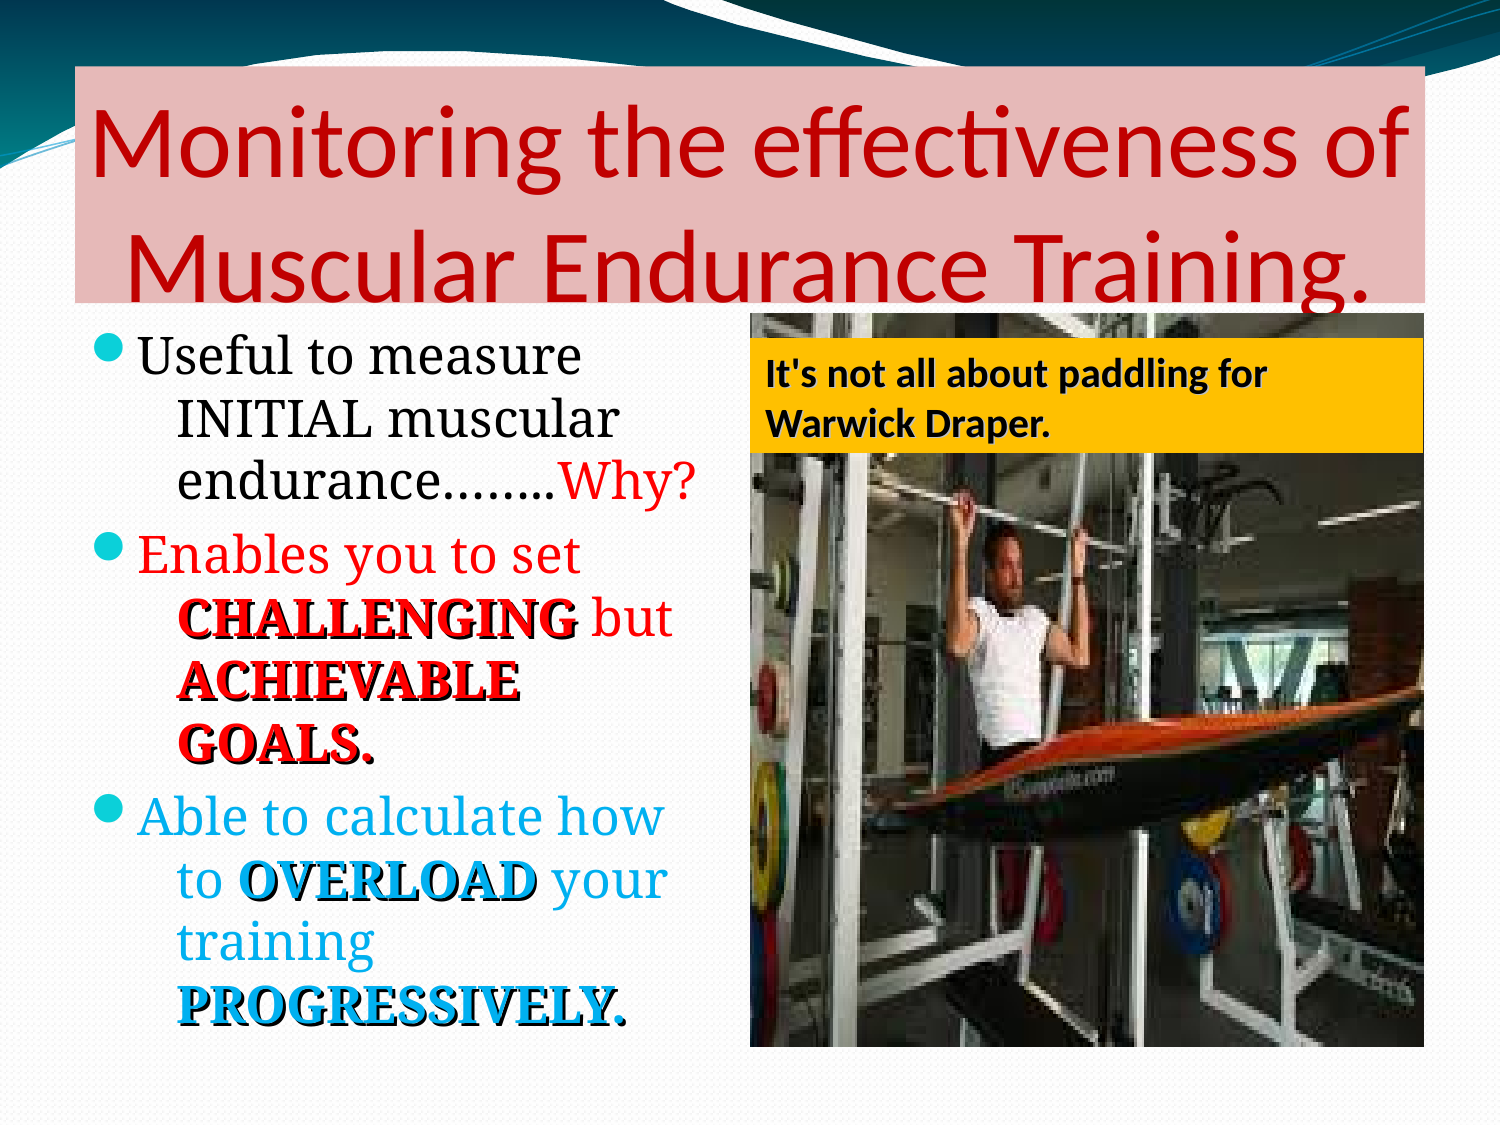

# Monitoring the effectiveness of Muscular Endurance Training.
Useful to measure INITIAL muscular endurance……..Why?
Enables you to set CHALLENGING but ACHIEVABLE GOALS.
Able to calculate how to OVERLOAD your training PROGRESSIVELY.
It's not all about paddling for Warwick Draper.